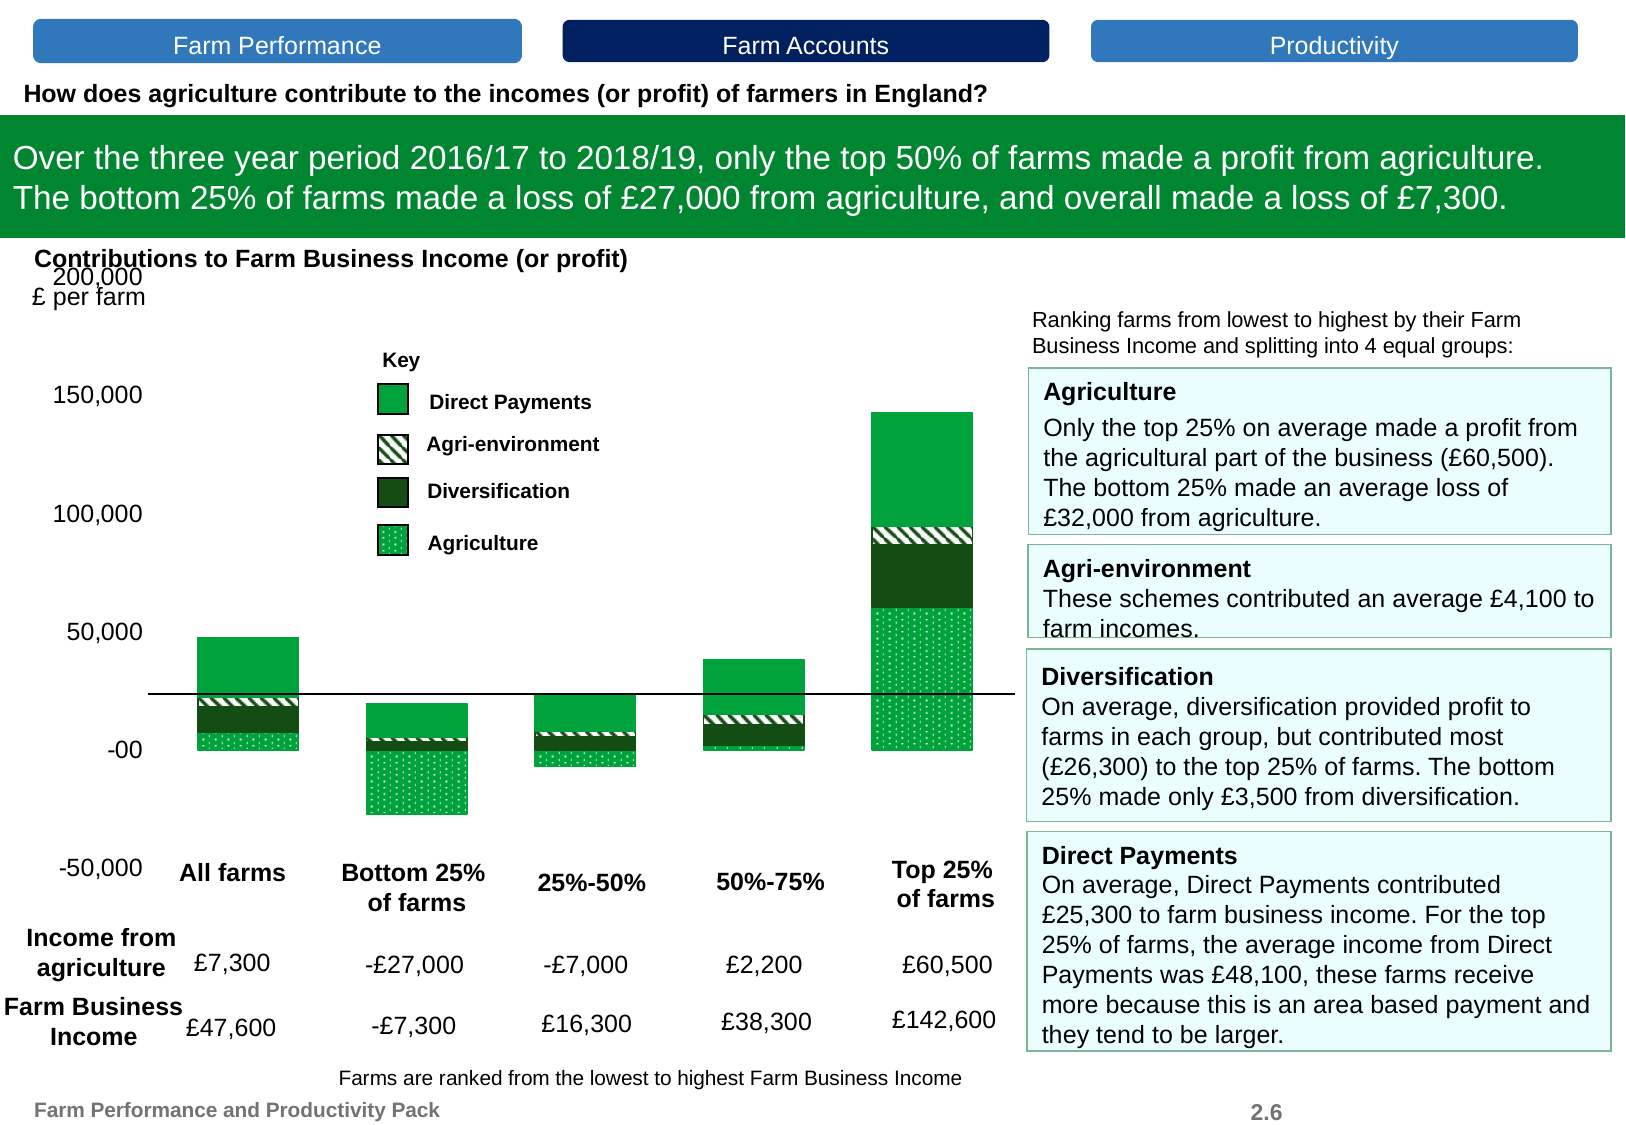

Farm Performance
Farm Accounts
Productivity
How does agriculture contribute to the incomes (or profit) of farmers in England?
Over the three year period 2016/17 to 2018/19, only the top 50% of farms made a profit from agriculture. The bottom 25% of farms made a loss of £27,000 from agriculture, and overall made a loss of £7,300.
# Slide 3.6 – How does agriculture contribute to the incomes (or profit) of farmers in England?
Contributions to Farm Business Income (or profit)
### Chart
| Category | Income from agriculture | Income from diversified activities | Income from agri-environment schemes | Income from Direct Payments |
|---|---|---|---|---|
| All farms | 7300.0 | 10900.0 | 4100.0 | 25300.0 |
| Bottom 25% of farms | -27000.0 | 3500.0 | 1900.0 | 14300.0 |
| 25%-50% | -7000.0 | 5400.0 | 2600.0 | 15300.0 |
| 50%-75% | 2200.0 | 8400.0 | 4300.0 | 23400.0 |
| Top 25% of farms | 60500.0 | 26300.0 | 7700.0 | 48100.0 |£ per farm
Ranking farms from lowest to highest by their Farm Business Income and splitting into 4 equal groups:
Key
Direct Payments
Agri-environment
Diversification
Agriculture
Only the top 25% on average made a profit from the agricultural part of the business (£60,500). The bottom 25% made an average loss of £32,000 from agriculture.
Agriculture
Agri-environment
These schemes contributed an average £4,100 to farm incomes.
Diversification
On average, diversification provided profit to farms in each group, but contributed most (£26,300) to the top 25% of farms. The bottom 25% made only £3,500 from diversification.
Direct Payments
On average, Direct Payments contributed £25,300 to farm business income. For the top 25% of farms, the average income from Direct Payments was £48,100, these farms receive more because this is an area based payment and they tend to be larger.
Top 25%
of farms
All farms
Bottom 25%
of farms
50%-75%
25%-50%
Income from agriculture
£7,300
-£27,000
-£7,000
£2,200
£60,500
Farm Business Income
£142,600
£38,300
£16,300
-£7,300
£47,600
Farms are ranked from the lowest to highest Farm Business Income
2.6
Farm Performance and Productivity Pack